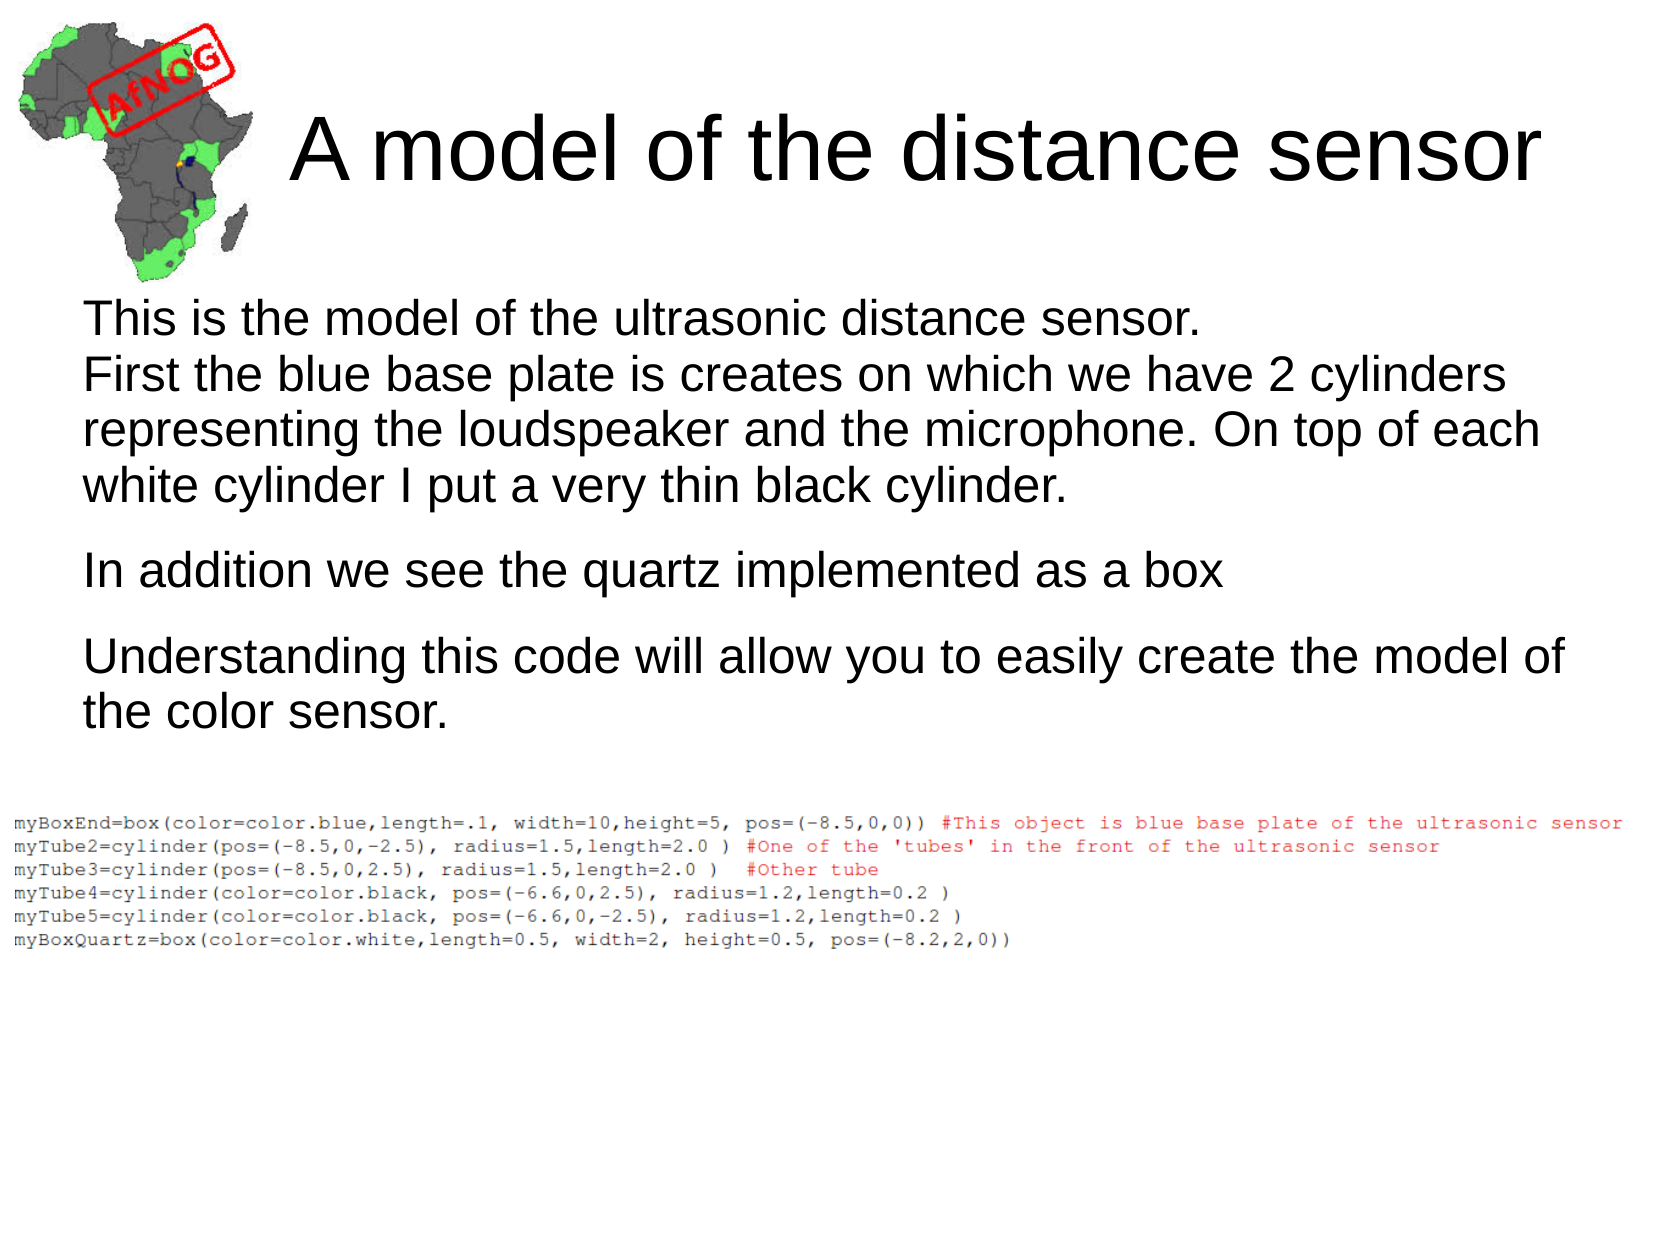

# A model of the distance sensor
This is the model of the ultrasonic distance sensor.
First the blue base plate is creates on which we have 2 cylinders
representing the loudspeaker and the microphone. On top of each white cylinder I put a very thin black cylinder.
In addition we see the quartz implemented as a box
Understanding this code will allow you to easily create the model of the color sensor.